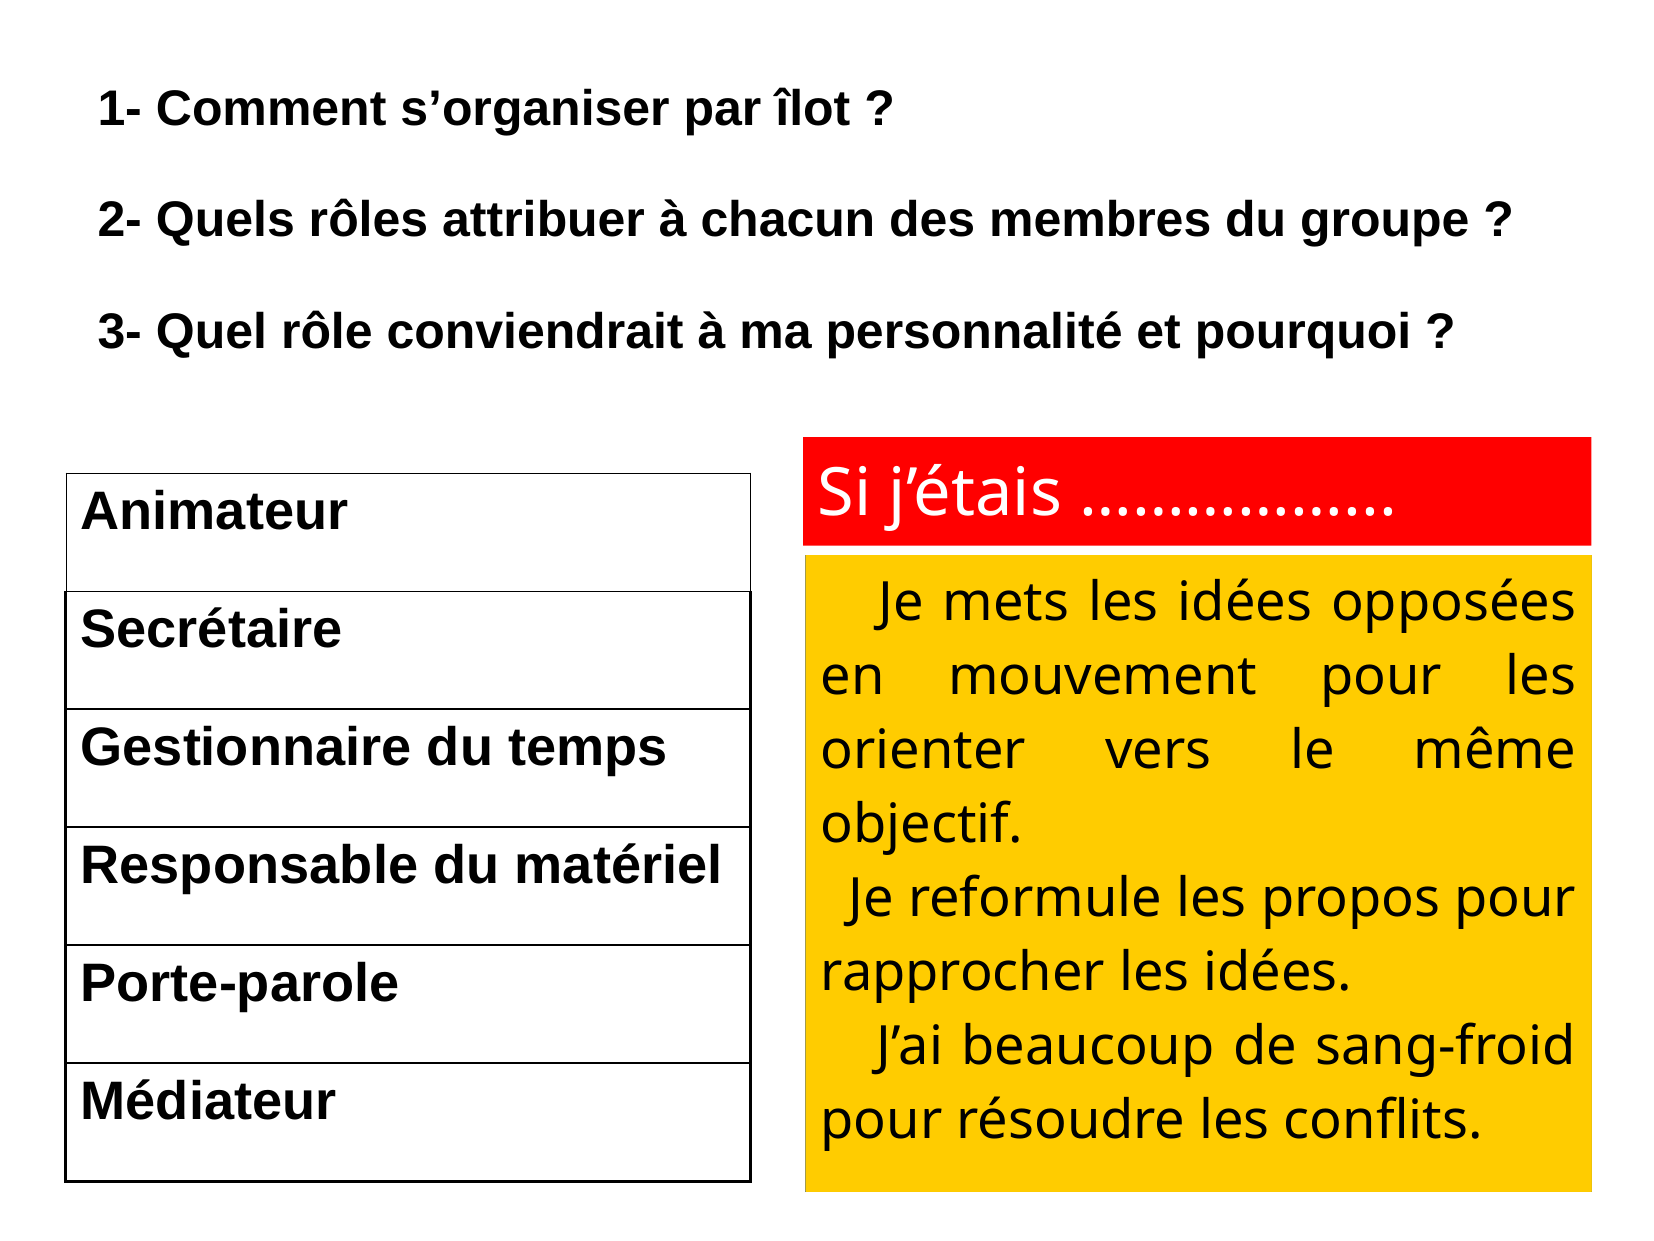

1- Comment s’organiser par îlot ?
2- Quels rôles attribuer à chacun des membres du groupe ?
3- Quel rôle conviendrait à ma personnalité et pourquoi ?
Si j’étais ……………...
| Animateur |
| --- |
| Secrétaire |
| Gestionnaire du temps |
| Responsable du matériel |
| Porte-parole |
| Médiateur |
 Je communique le résultat du travail de l'équipe.
 Je suis le lien entre les membres de l'équipe.
 Je m'assure de comprendre et je suis capable de m'exprimer clairement.
 Je dois noter les propos et les idées de l'équipe qui serviront à la rédaction de documents
 Je suis responsable de l’organisation, la distribution et du rangement du matériel de l'équipe
 (feuilles, documents,
 livres etc.)
 J'aide les membres de mon équipe à s'exprimer (sans parler trop fort), à respecter le tour de parole et à rester dans le sujet.
 Je suis responsable du respect des règles de fonctionnement de l'équipe.
 Je surveille l'heure (grâce à une montre).
 Je m'assure que mon équipe réalise la tâche dans le temps demandé.
 Je mets les idées opposées en mouvement pour les orienter vers le même objectif.
 Je reformule les propos pour rapprocher les idées.
 J’ai beaucoup de sang-froid pour résoudre les conflits.